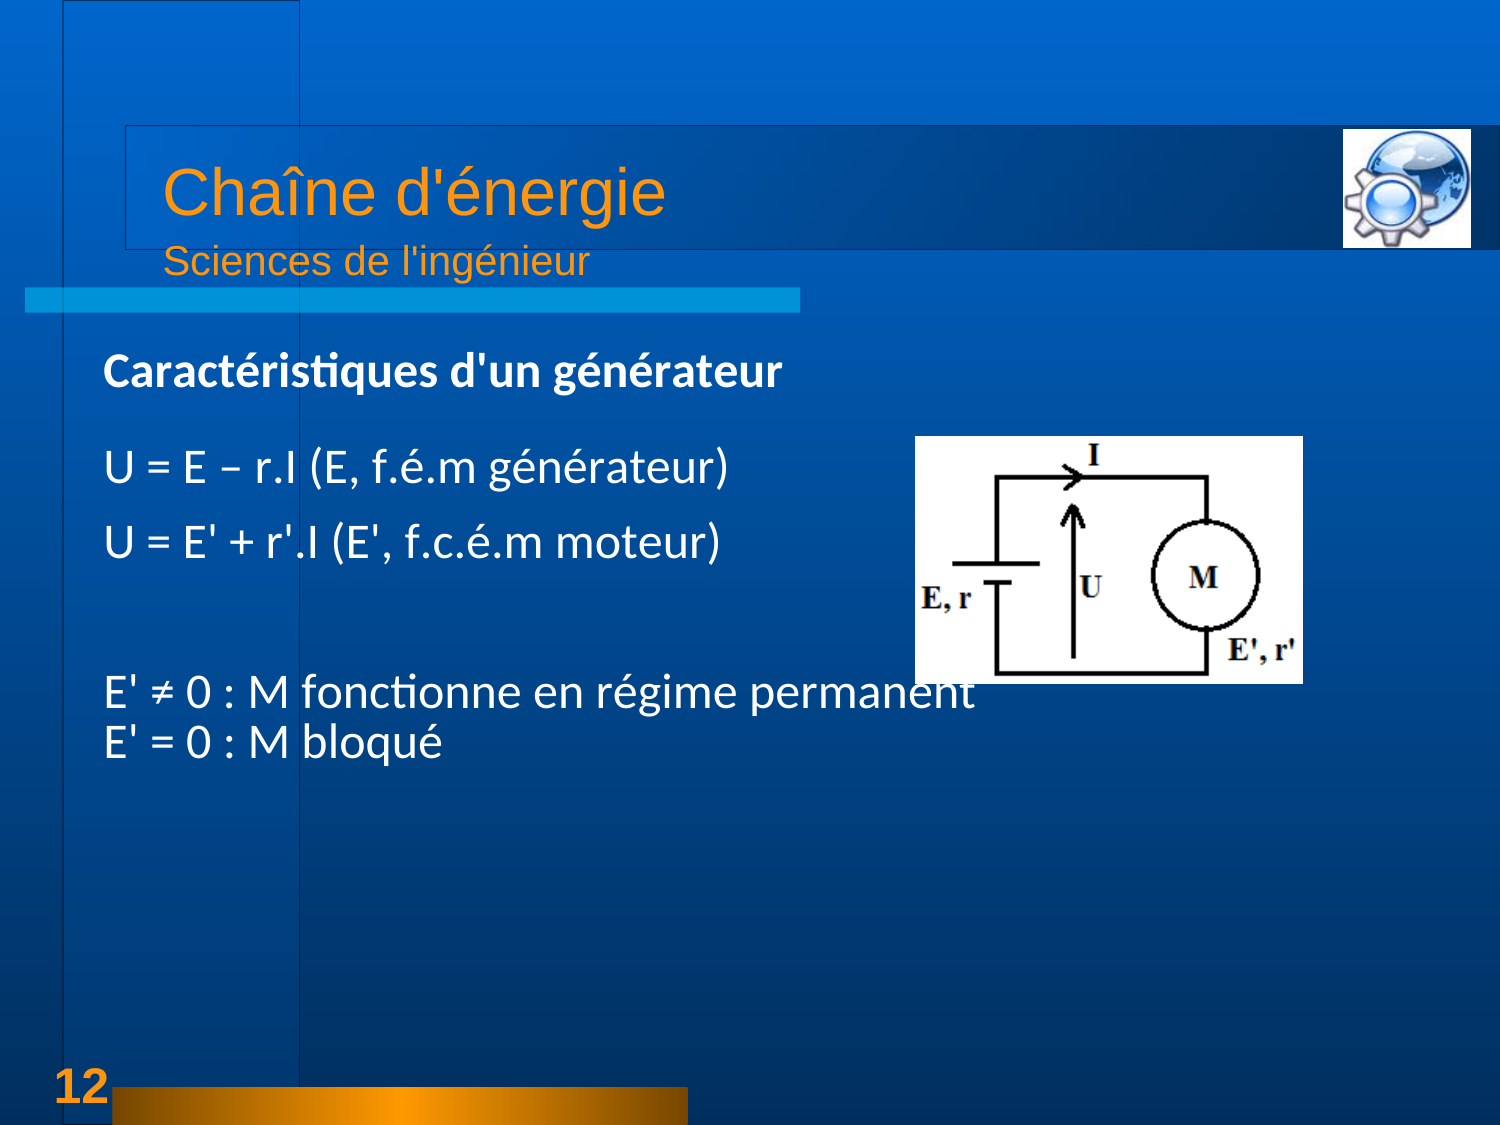

Caractéristiques d'un générateur
U = E – r.I (E, f.é.m générateur)
U = E' + r'.I (E', f.c.é.m moteur)
E' ≠ 0 : M fonctionne en régime permanent
E' = 0 : M bloqué